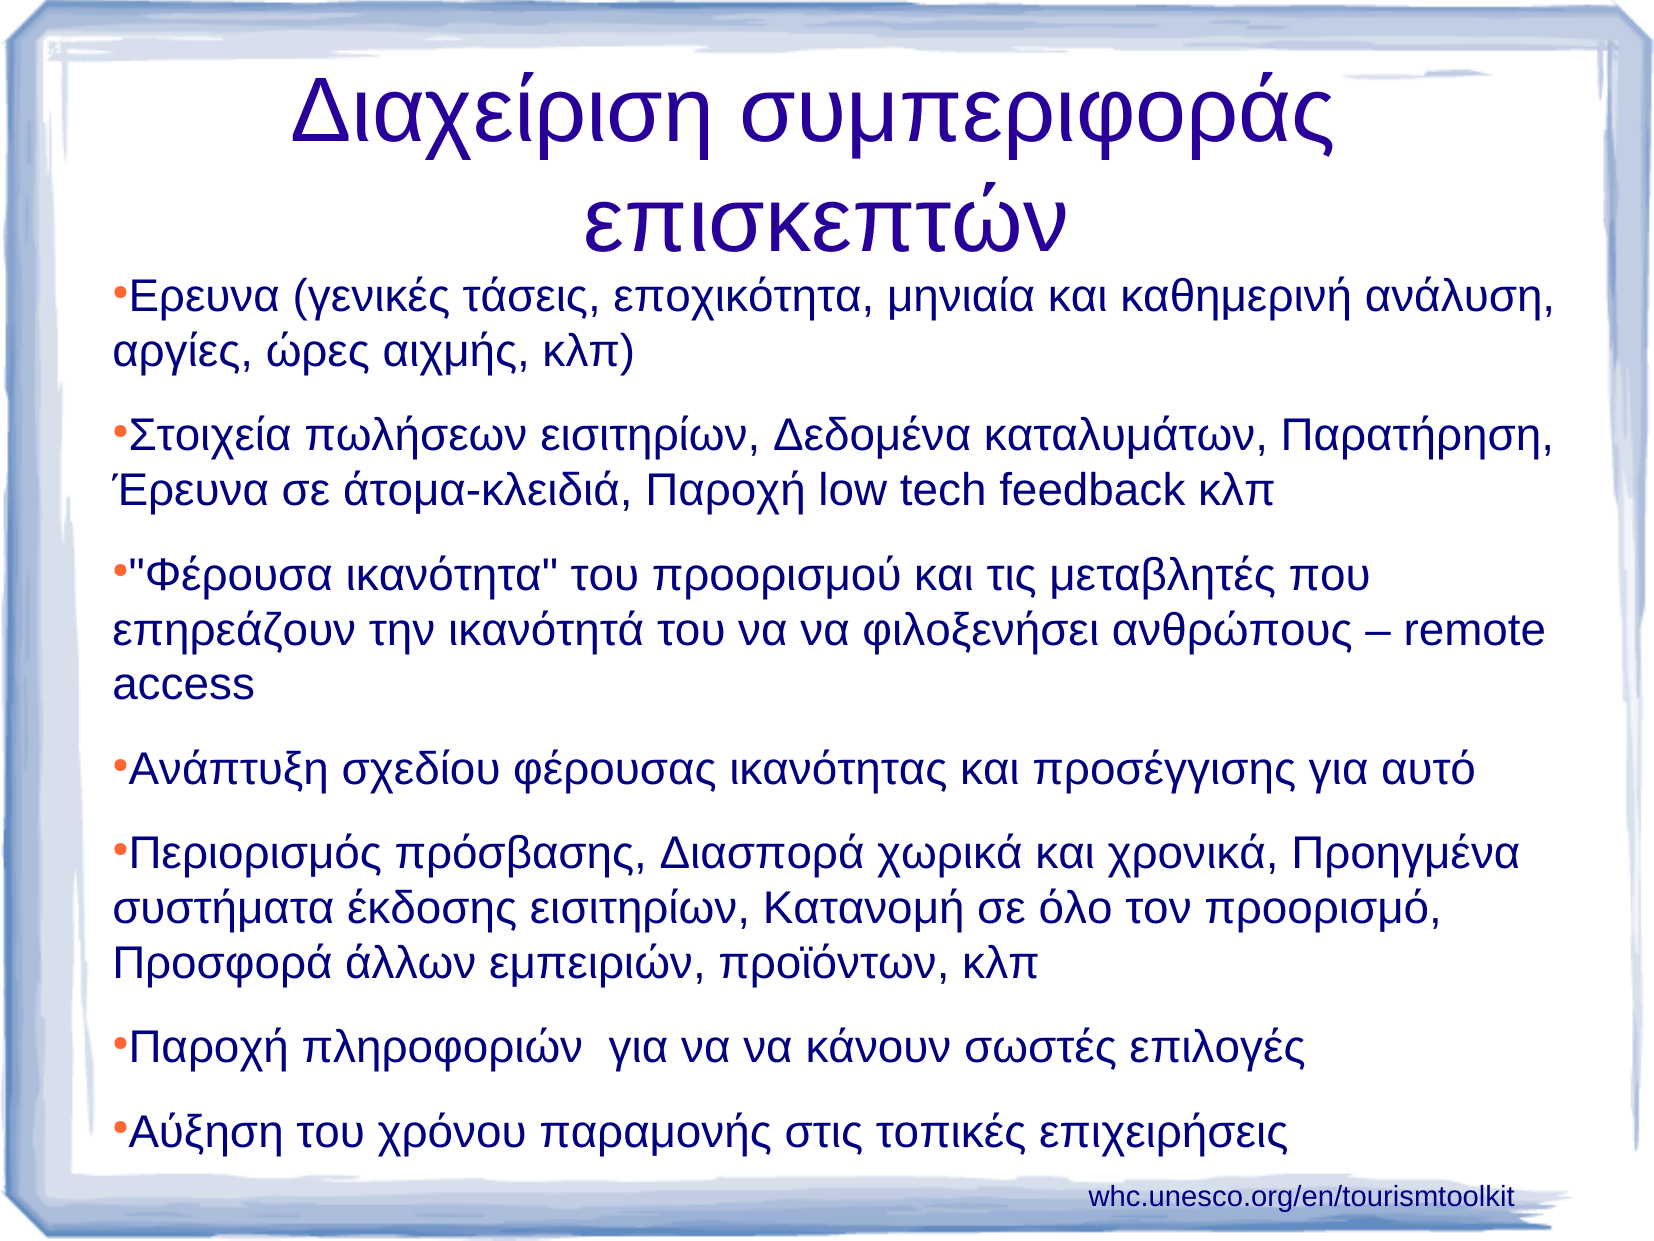

# Διαχείριση συμπεριφοράς επισκεπτών
Ερευνα (γενικές τάσεις, εποχικότητα, μηνιαία και καθημερινή ανάλυση, αργίες, ώρες αιχμής, κλπ)
Στοιχεία πωλήσεων εισιτηρίων, Δεδομένα καταλυμάτων, Παρατήρηση, Έρευνα σε άτομα-κλειδιά, Παροχή low tech feedback κλπ
"Φέρουσα ικανότητα" του προορισμού και τις μεταβλητές που επηρεάζουν την ικανότητά του να να φιλοξενήσει ανθρώπους – remote access
Ανάπτυξη σχεδίου φέρουσας ικανότητας και προσέγγισης για αυτό
Περιορισμός πρόσβασης, Διασπορά χωρικά και χρονικά, Προηγμένα συστήματα έκδοσης εισιτηρίων, Κατανομή σε όλο τον προορισμό, Προσφορά άλλων εμπειριών, προϊόντων, κλπ
Παροχή πληροφοριών για να να κάνουν σωστές επιλογές
Αύξηση του χρόνου παραμονής στις τοπικές επιχειρήσεις
whc.unesco.org/en/tourismtoolkit